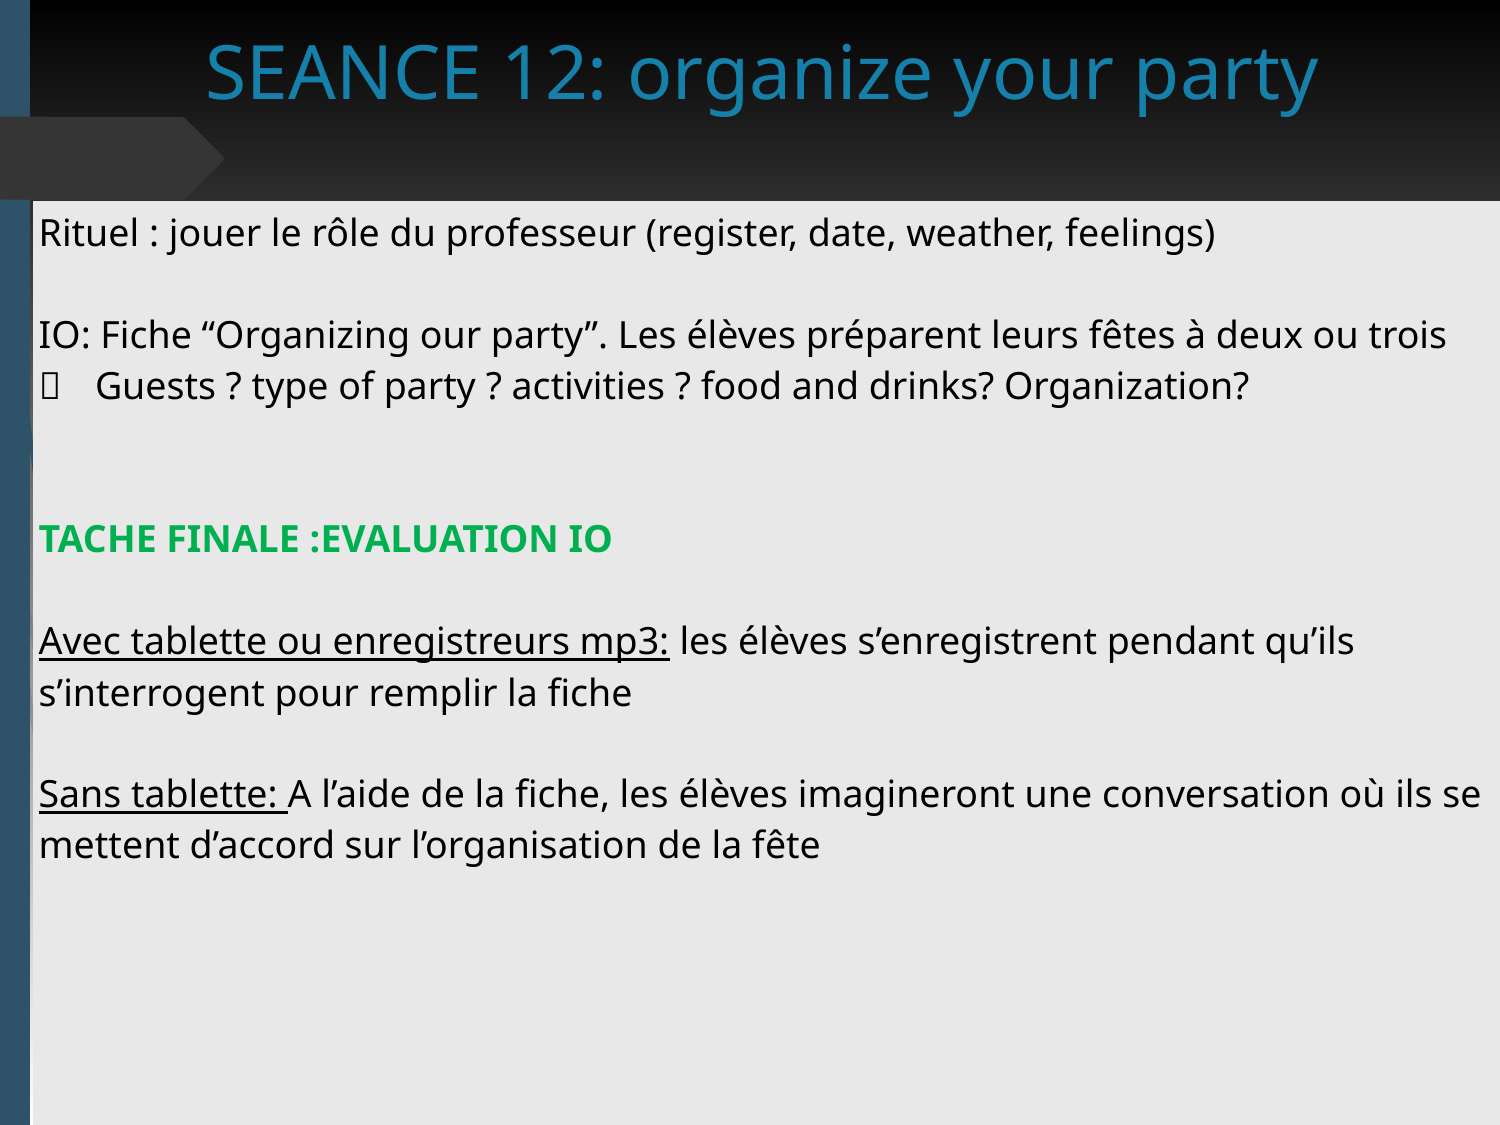

# SEANCE 12: organize your party
| Rituel : jouer le rôle du professeur (register, date, weather, feelings) IO: Fiche “Organizing our party”. Les élèves préparent leurs fêtes à deux ou trois Guests ? type of party ? activities ? food and drinks? Organization?   TACHE FINALE :EVALUATION IO Avec tablette ou enregistreurs mp3: les élèves s’enregistrent pendant qu’ils s’interrogent pour remplir la fiche Sans tablette: A l’aide de la fiche, les élèves imagineront une conversation où ils se mettent d’accord sur l’organisation de la fête |
| --- |